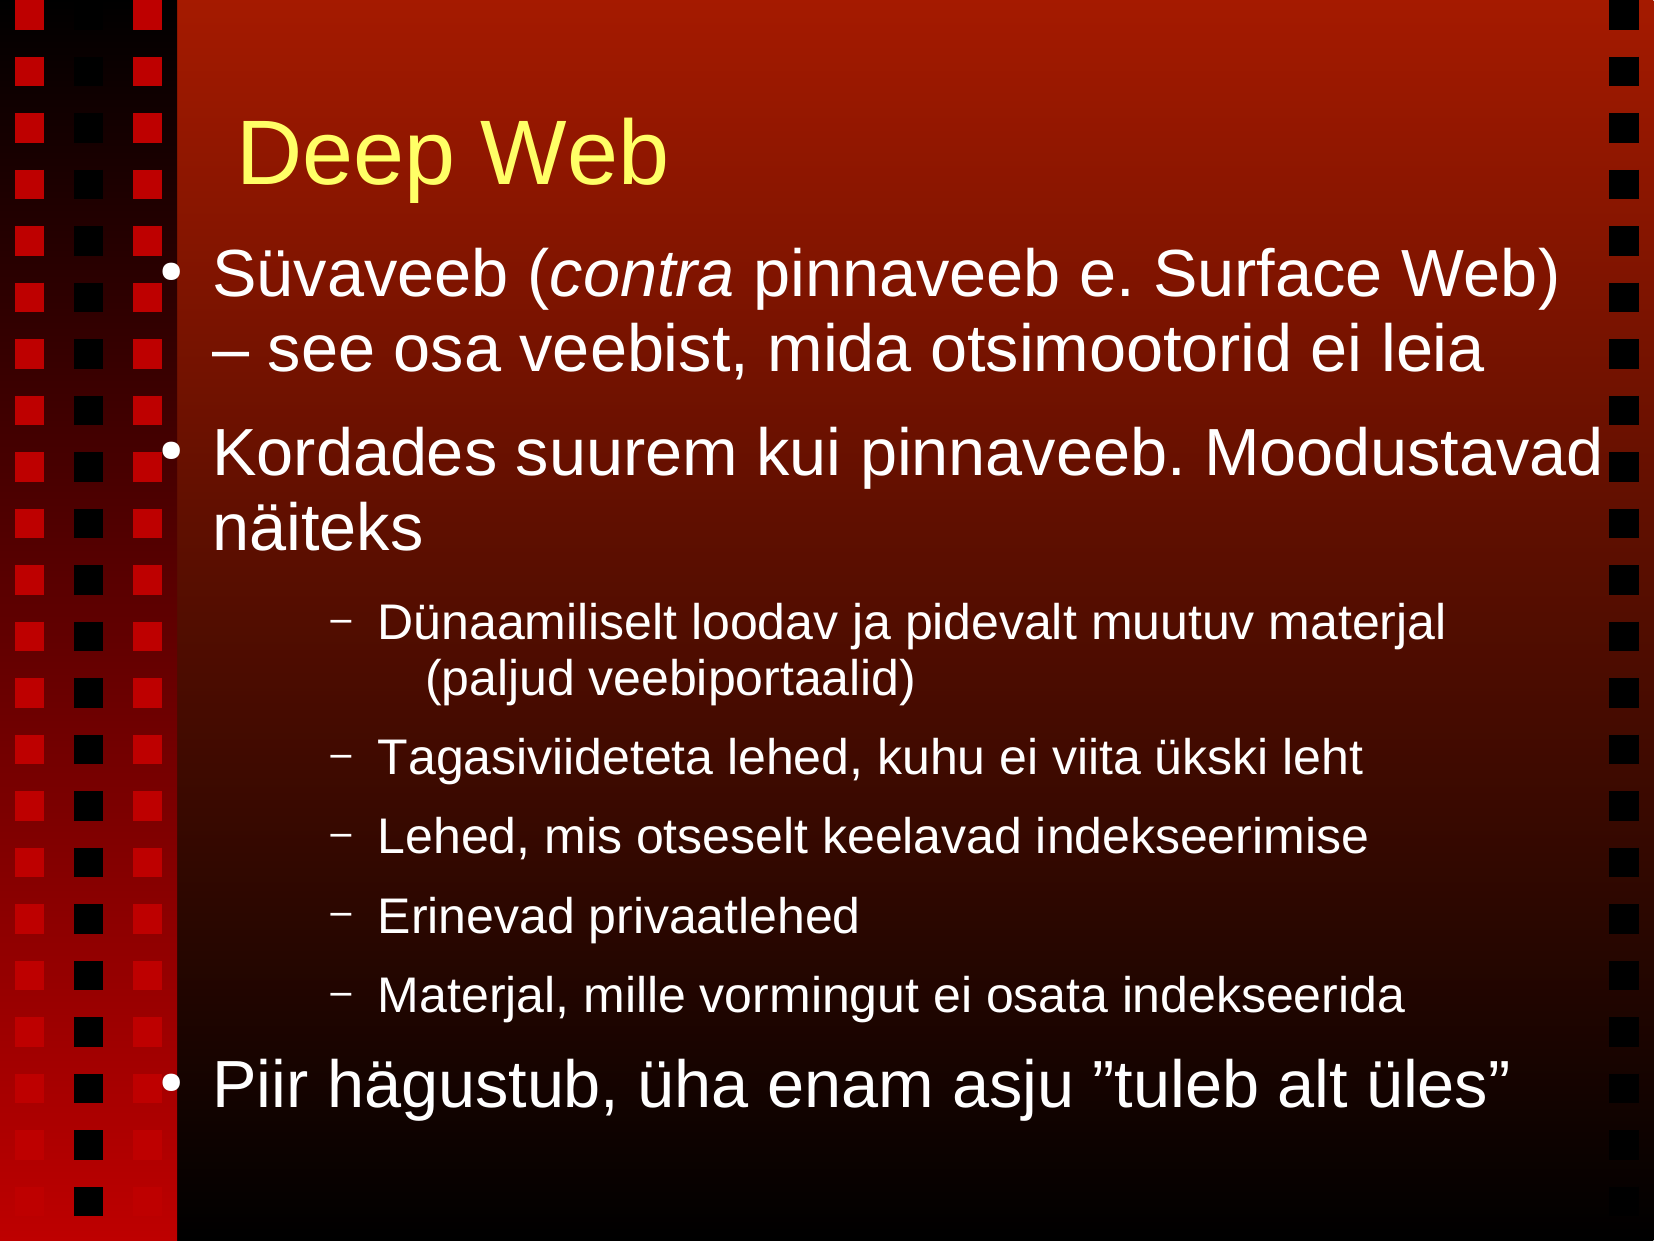

# Deep Web
Süvaveeb (contra pinnaveeb e. Surface Web) – see osa veebist, mida otsimootorid ei leia
Kordades suurem kui pinnaveeb. Moodustavad näiteks
Dünaamiliselt loodav ja pidevalt muutuv materjal (paljud veebiportaalid)
Tagasiviideteta lehed, kuhu ei viita ükski leht
Lehed, mis otseselt keelavad indekseerimise
Erinevad privaatlehed
Materjal, mille vormingut ei osata indekseerida
Piir hägustub, üha enam asju ”tuleb alt üles”